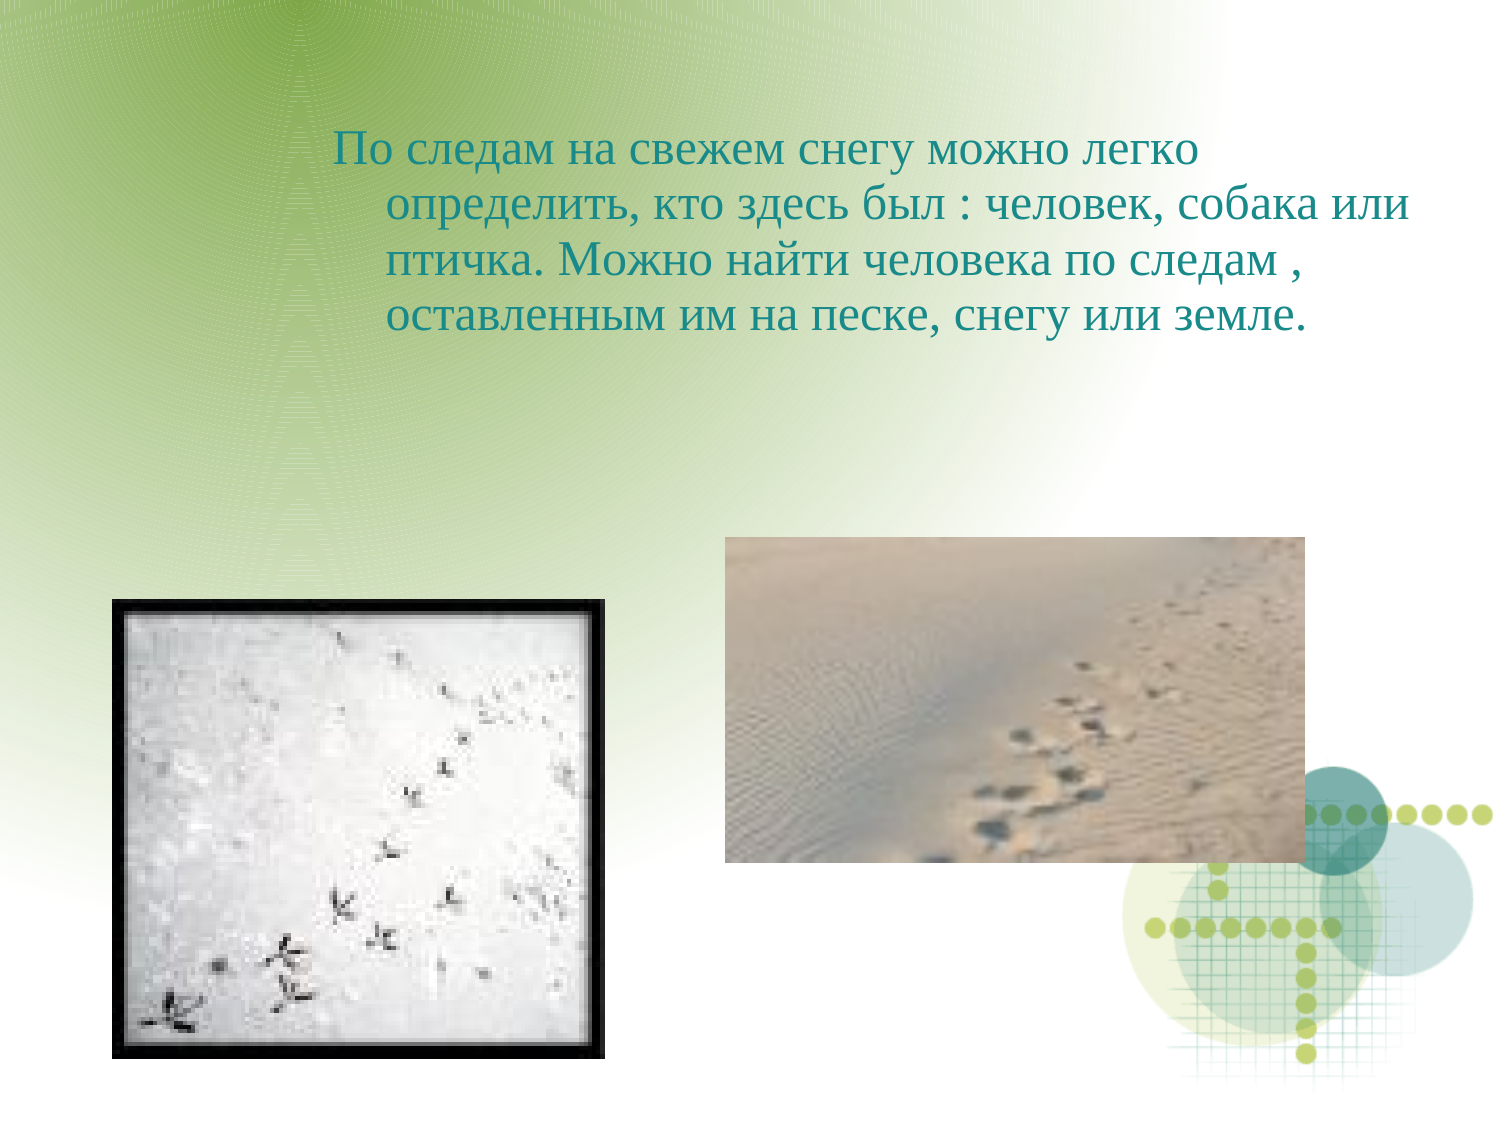

#
По следам на свежем снегу можно легко определить, кто здесь был : человек, собака или птичка. Можно найти человека по следам , оставленным им на песке, снегу или земле.